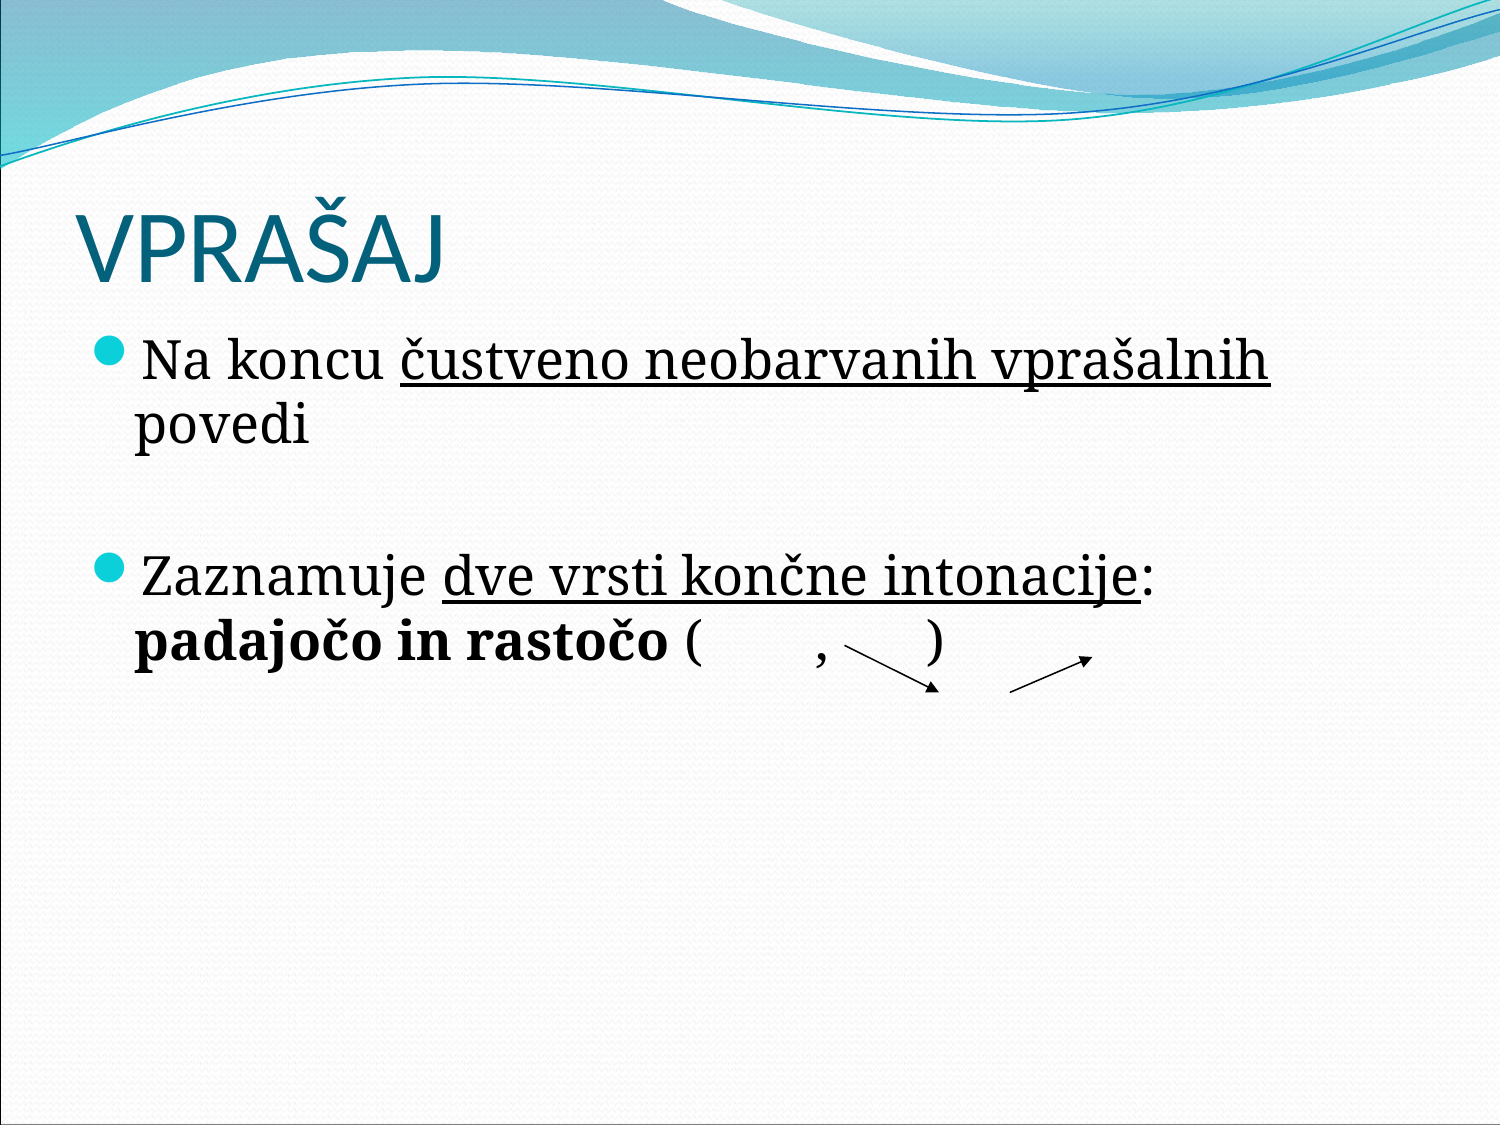

# VPRAŠAJ
Na koncu čustveno neobarvanih vprašalnih povedi
Zaznamuje dve vrsti končne intonacije: padajočo in rastočo ( , )